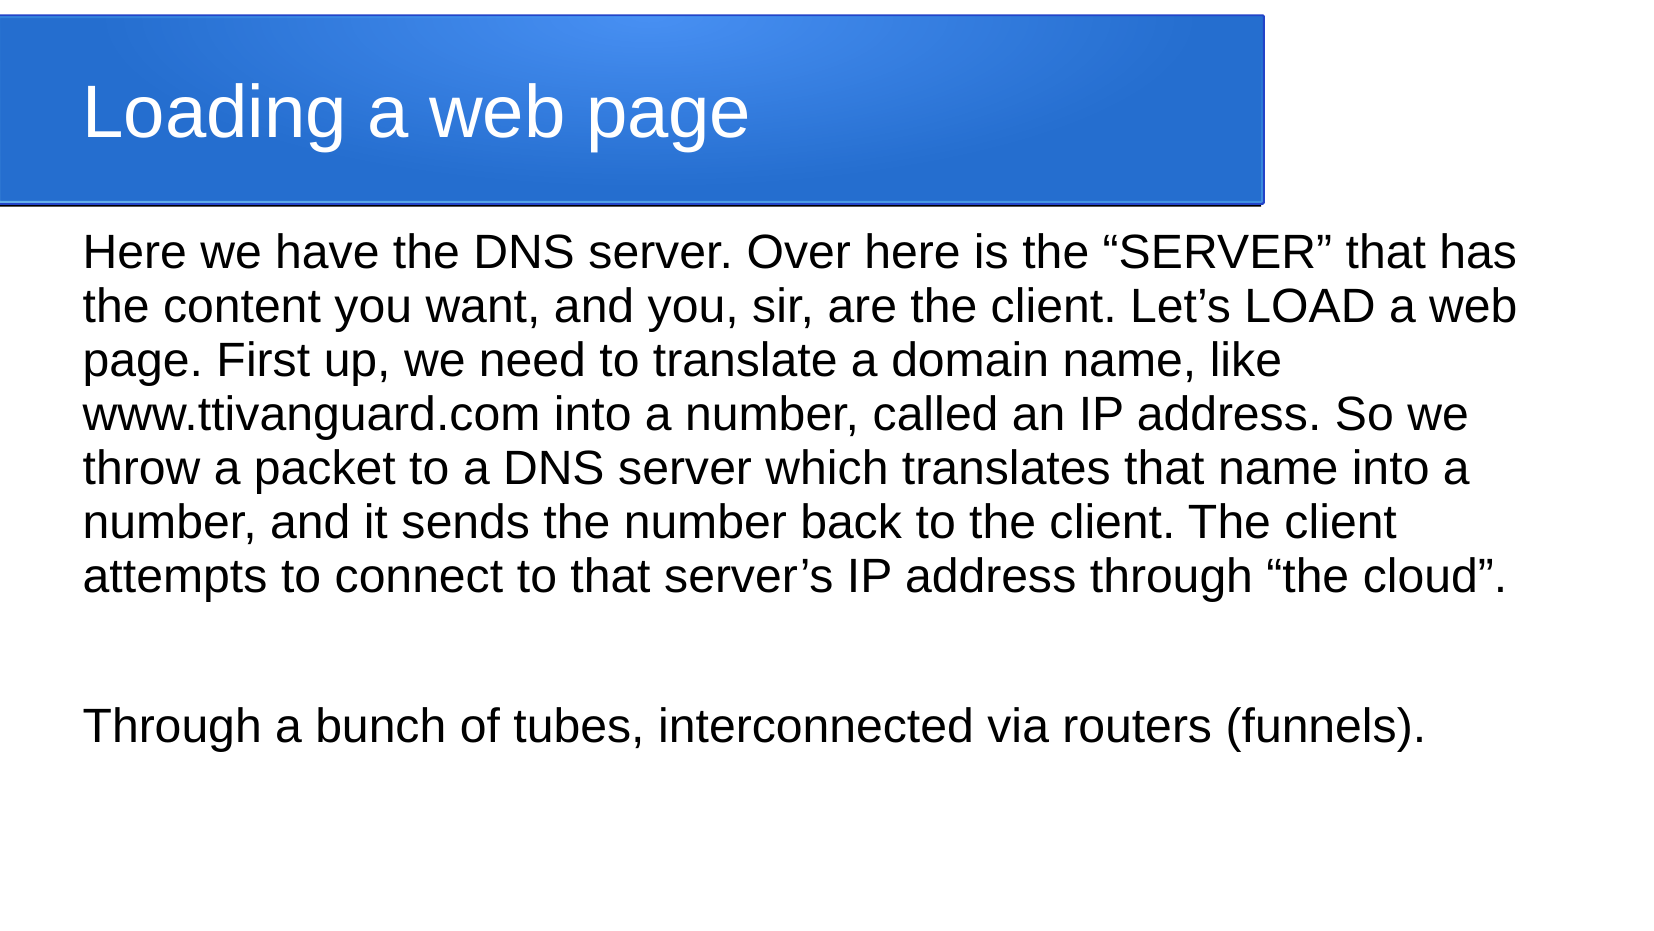

# Loading a web page
Here we have the DNS server. Over here is the “SERVER” that has the content you want, and you, sir, are the client. Let’s LOAD a web page. First up, we need to translate a domain name, like www.ttivanguard.com into a number, called an IP address. So we throw a packet to a DNS server which translates that name into a number, and it sends the number back to the client. The client attempts to connect to that server’s IP address through “the cloud”.
Through a bunch of tubes, interconnected via routers (funnels).